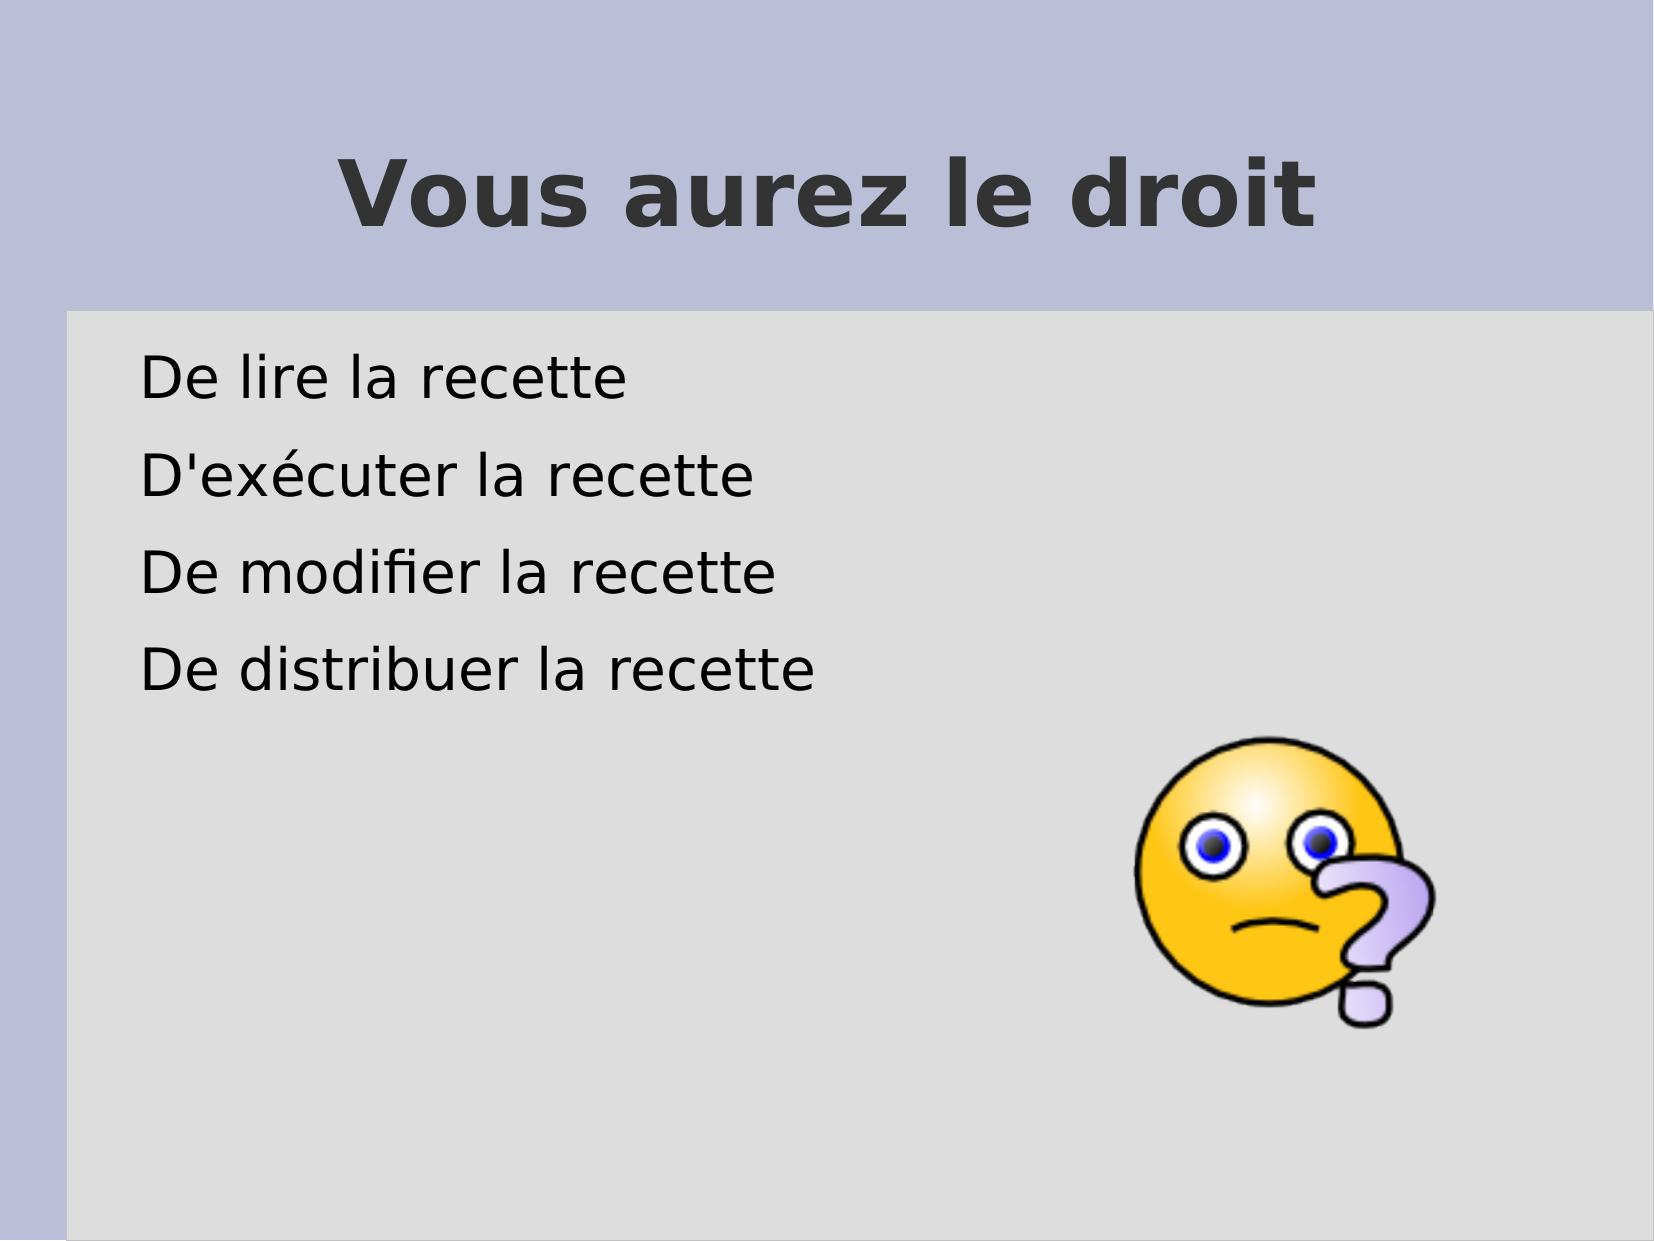

# Vous aurez le droit
De lire la recette
D'exécuter la recette
De modifier la recette
De distribuer la recette